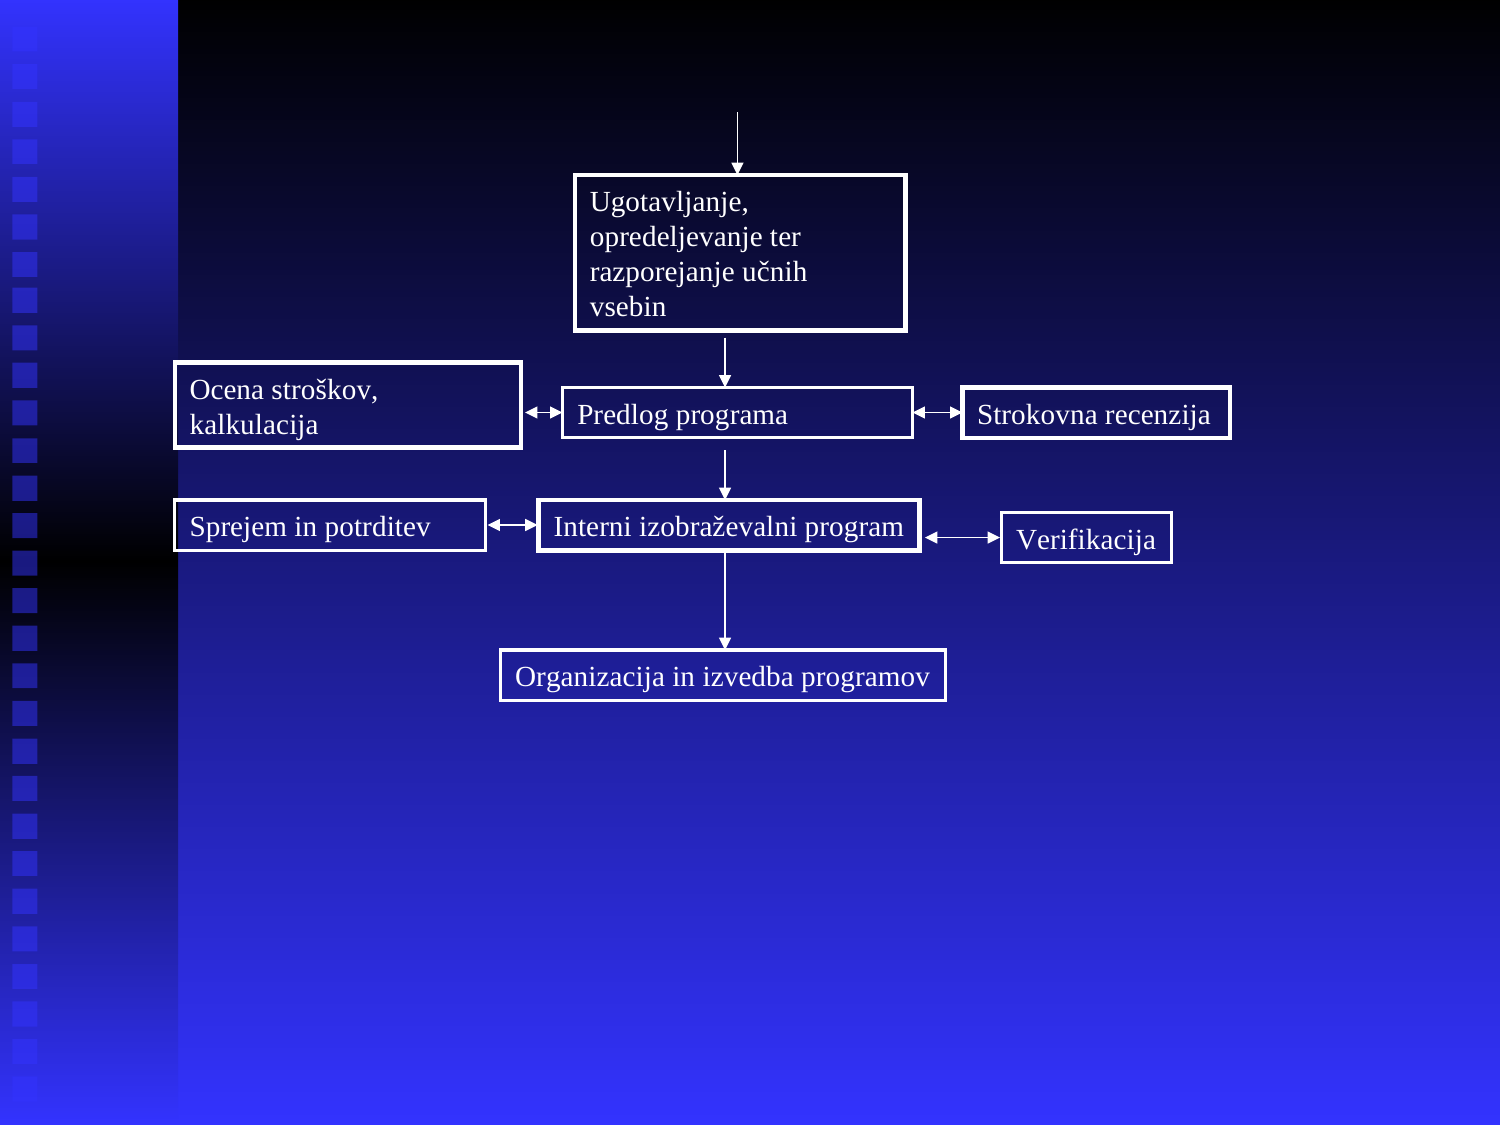

Ugotavljanje,
opredeljevanje ter
razporejanje učnih vsebin
Ocena stroškov, kalkulacija
Predlog programa
Strokovna recenzija
Sprejem in potrditev
Interni izobraževalni program
Verifikacija
Organizacija in izvedba programov